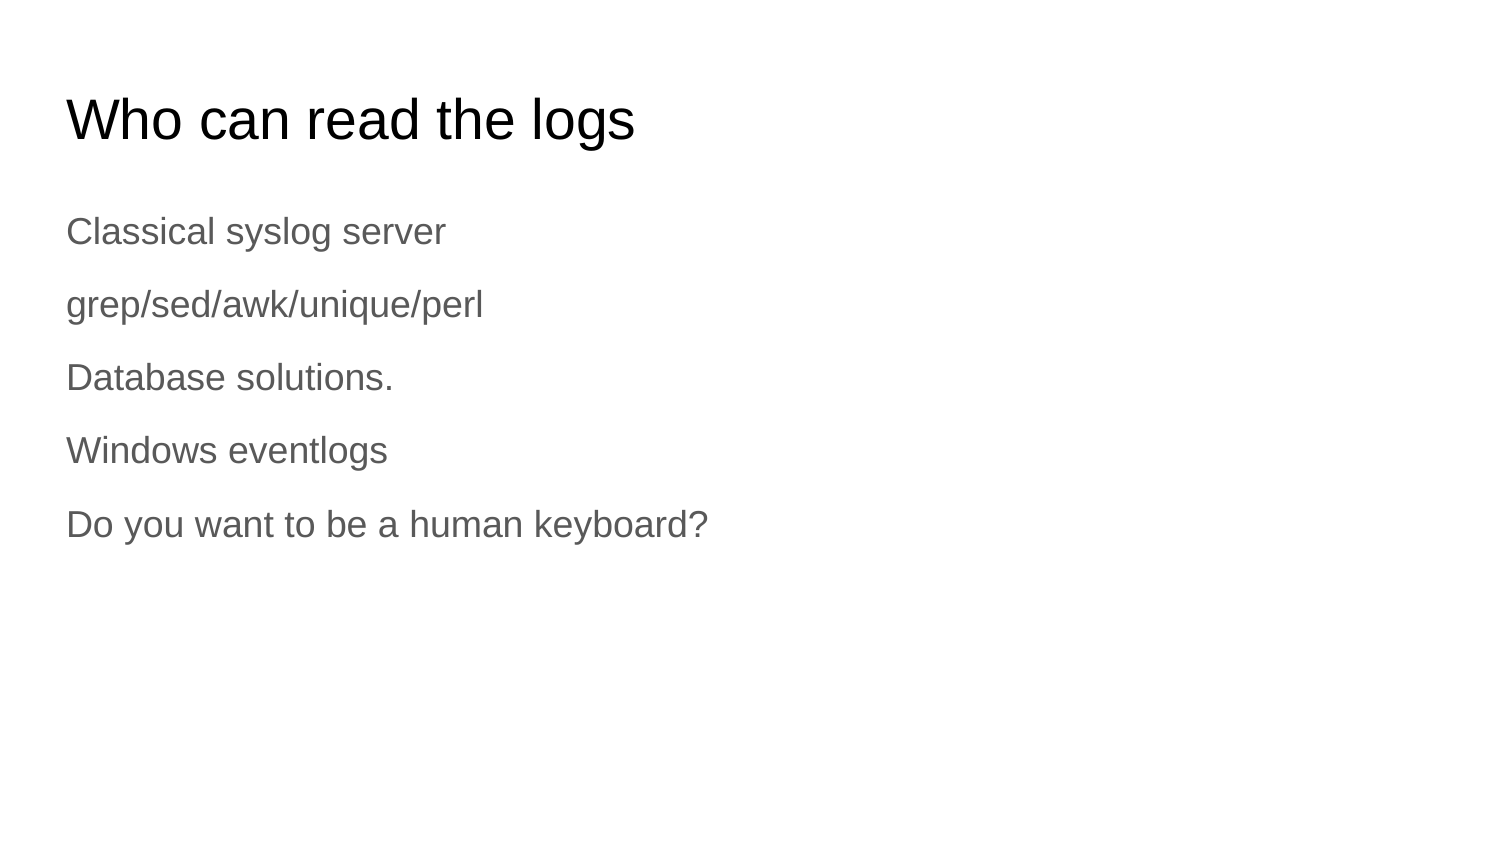

# Who can read the logs
Classical syslog server
grep/sed/awk/unique/perl
Database solutions.
Windows eventlogs
Do you want to be a human keyboard?